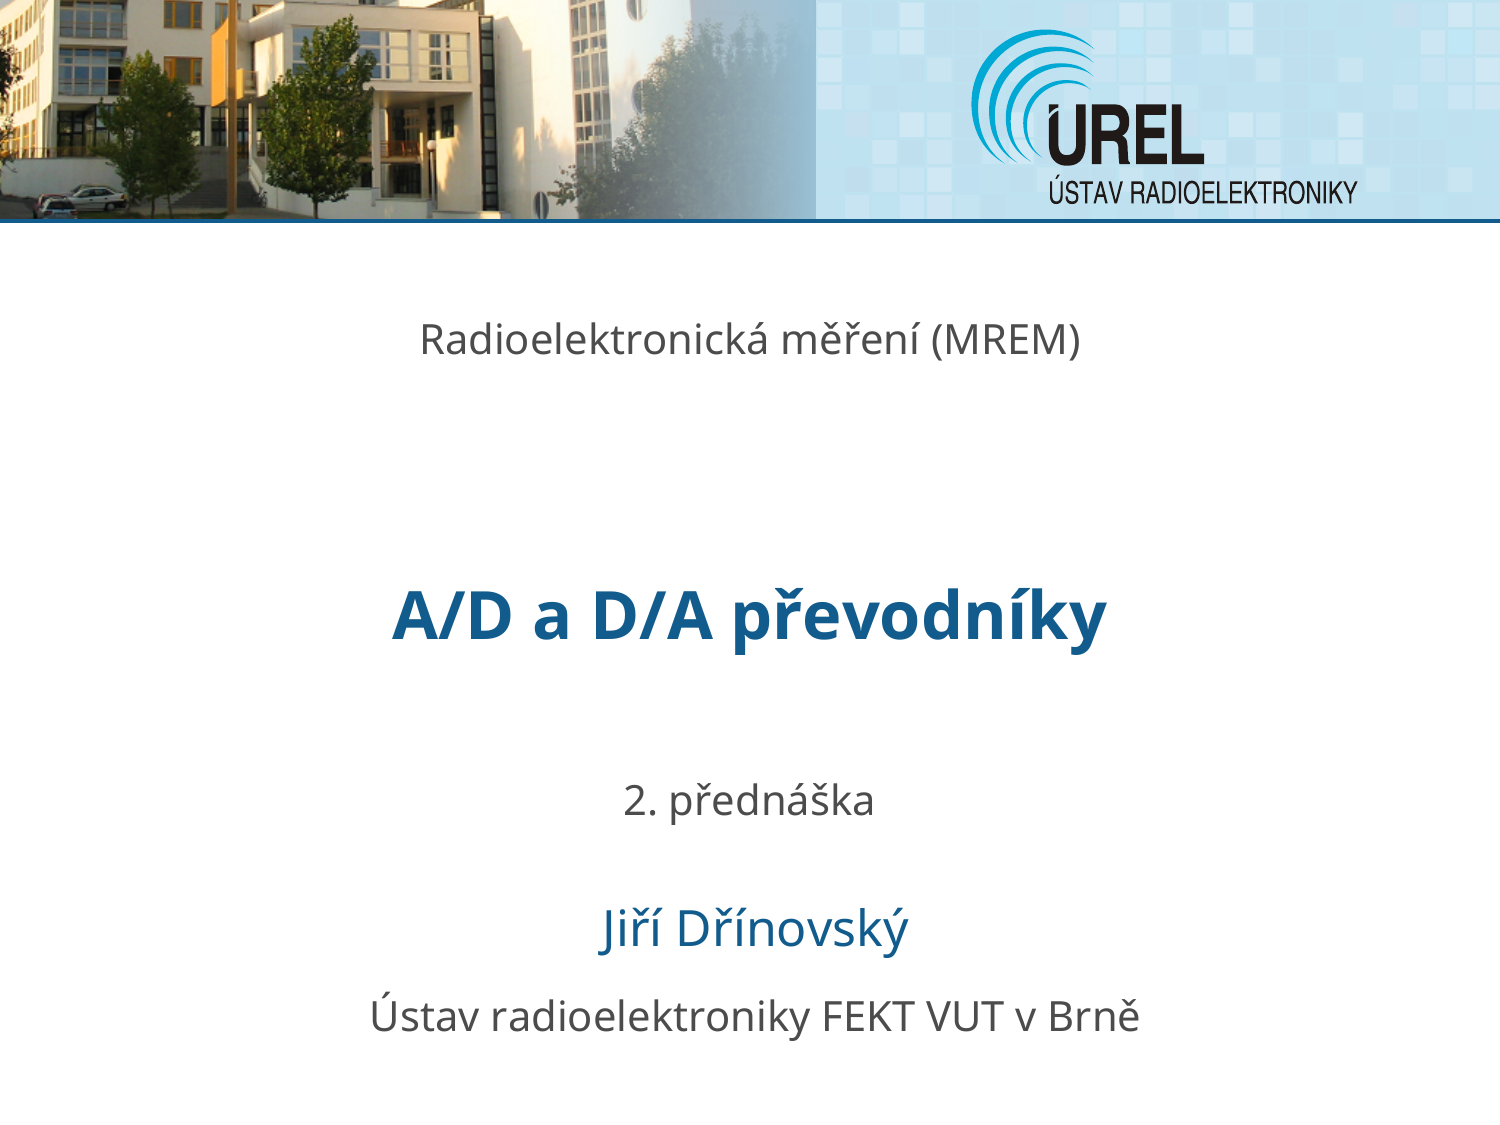

Radioelektronická měření (MREM)
A/D a D/A převodníky
2. přednáška
Jiří Dřínovský
Ústav radioelektroniky FEKT VUT v Brně